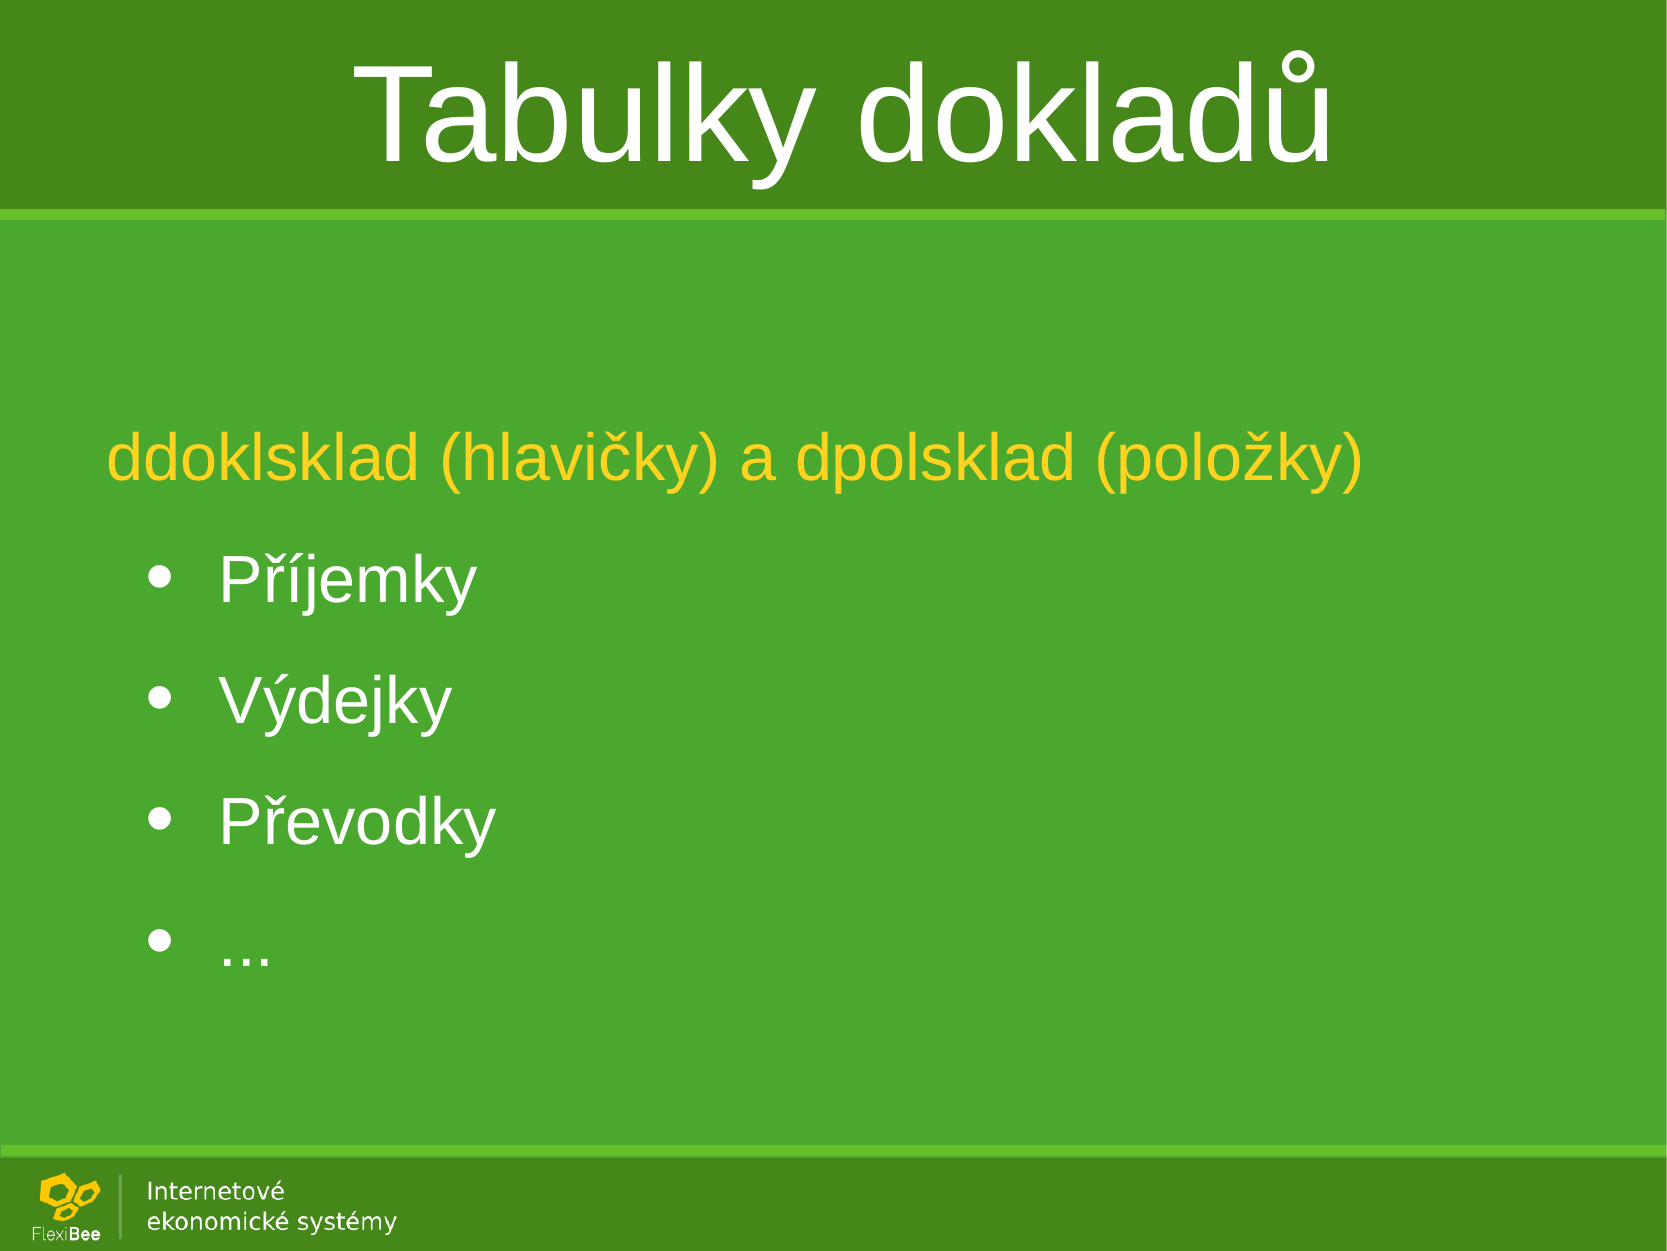

# Tabulky dokladů
ddoklsklad (hlavičky) a dpolsklad (položky)
Příjemky
Výdejky
Převodky
...